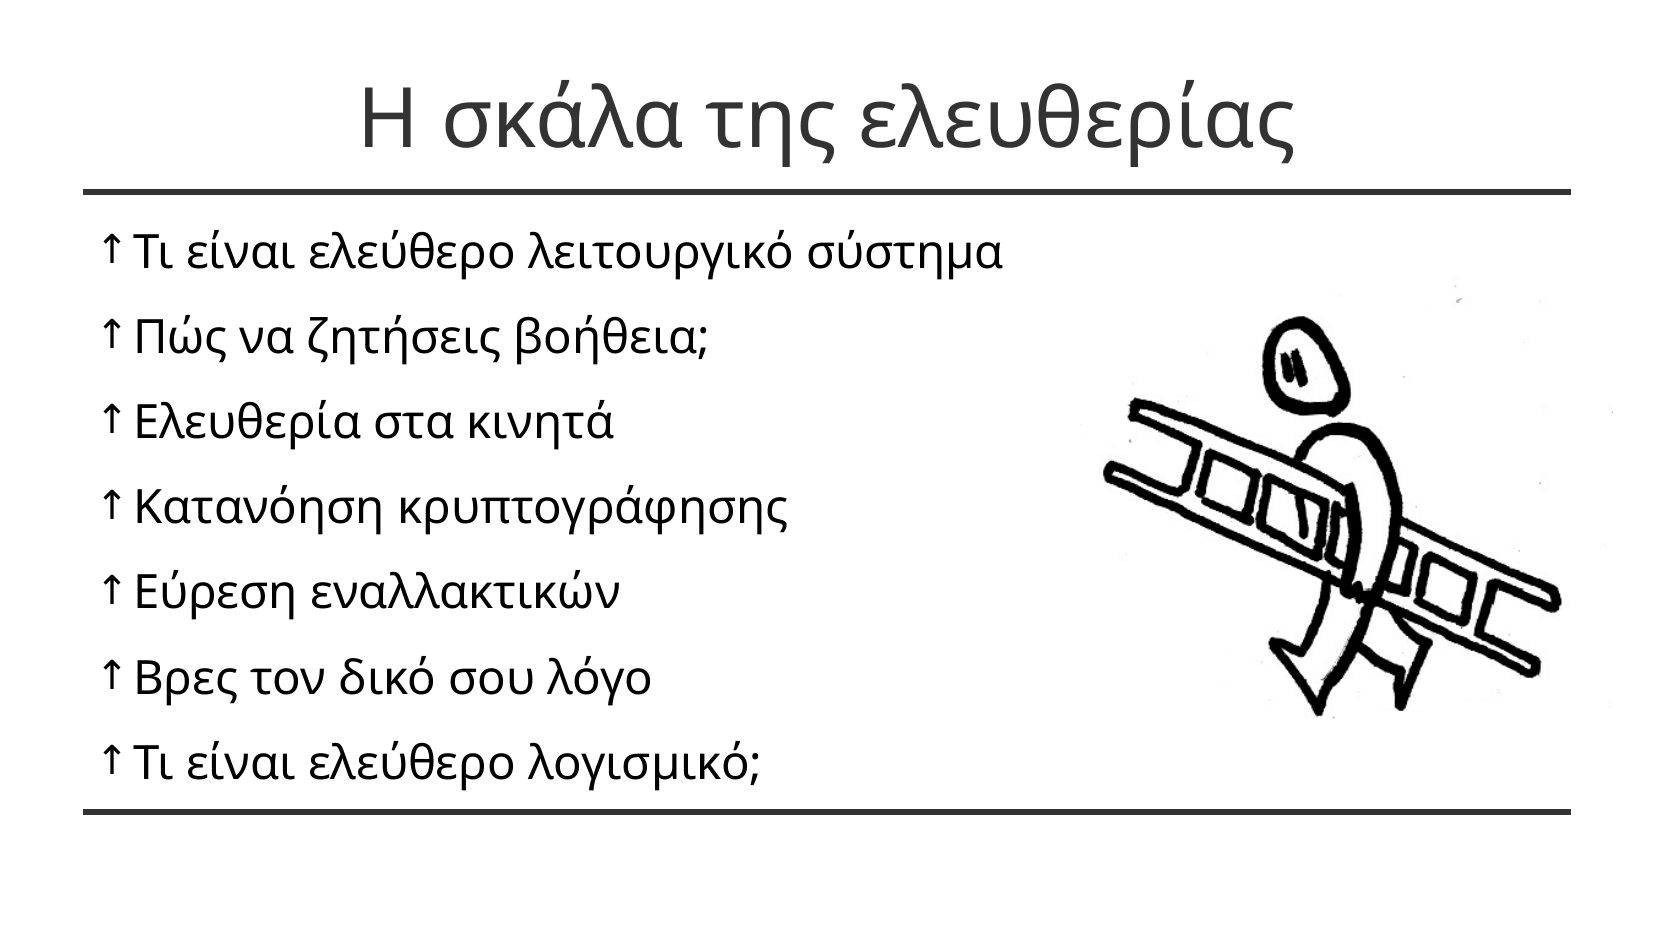

# Η σκάλα της ελευθερίας
Τι είναι ελεύθερο λειτουργικό σύστημα
Πώς να ζητήσεις βοήθεια;
Ελευθερία στα κινητά
Κατανόηση κρυπτογράφησης
Εύρεση εναλλακτικών
Βρες τον δικό σου λόγο
Τι είναι ελεύθερο λογισμικό;